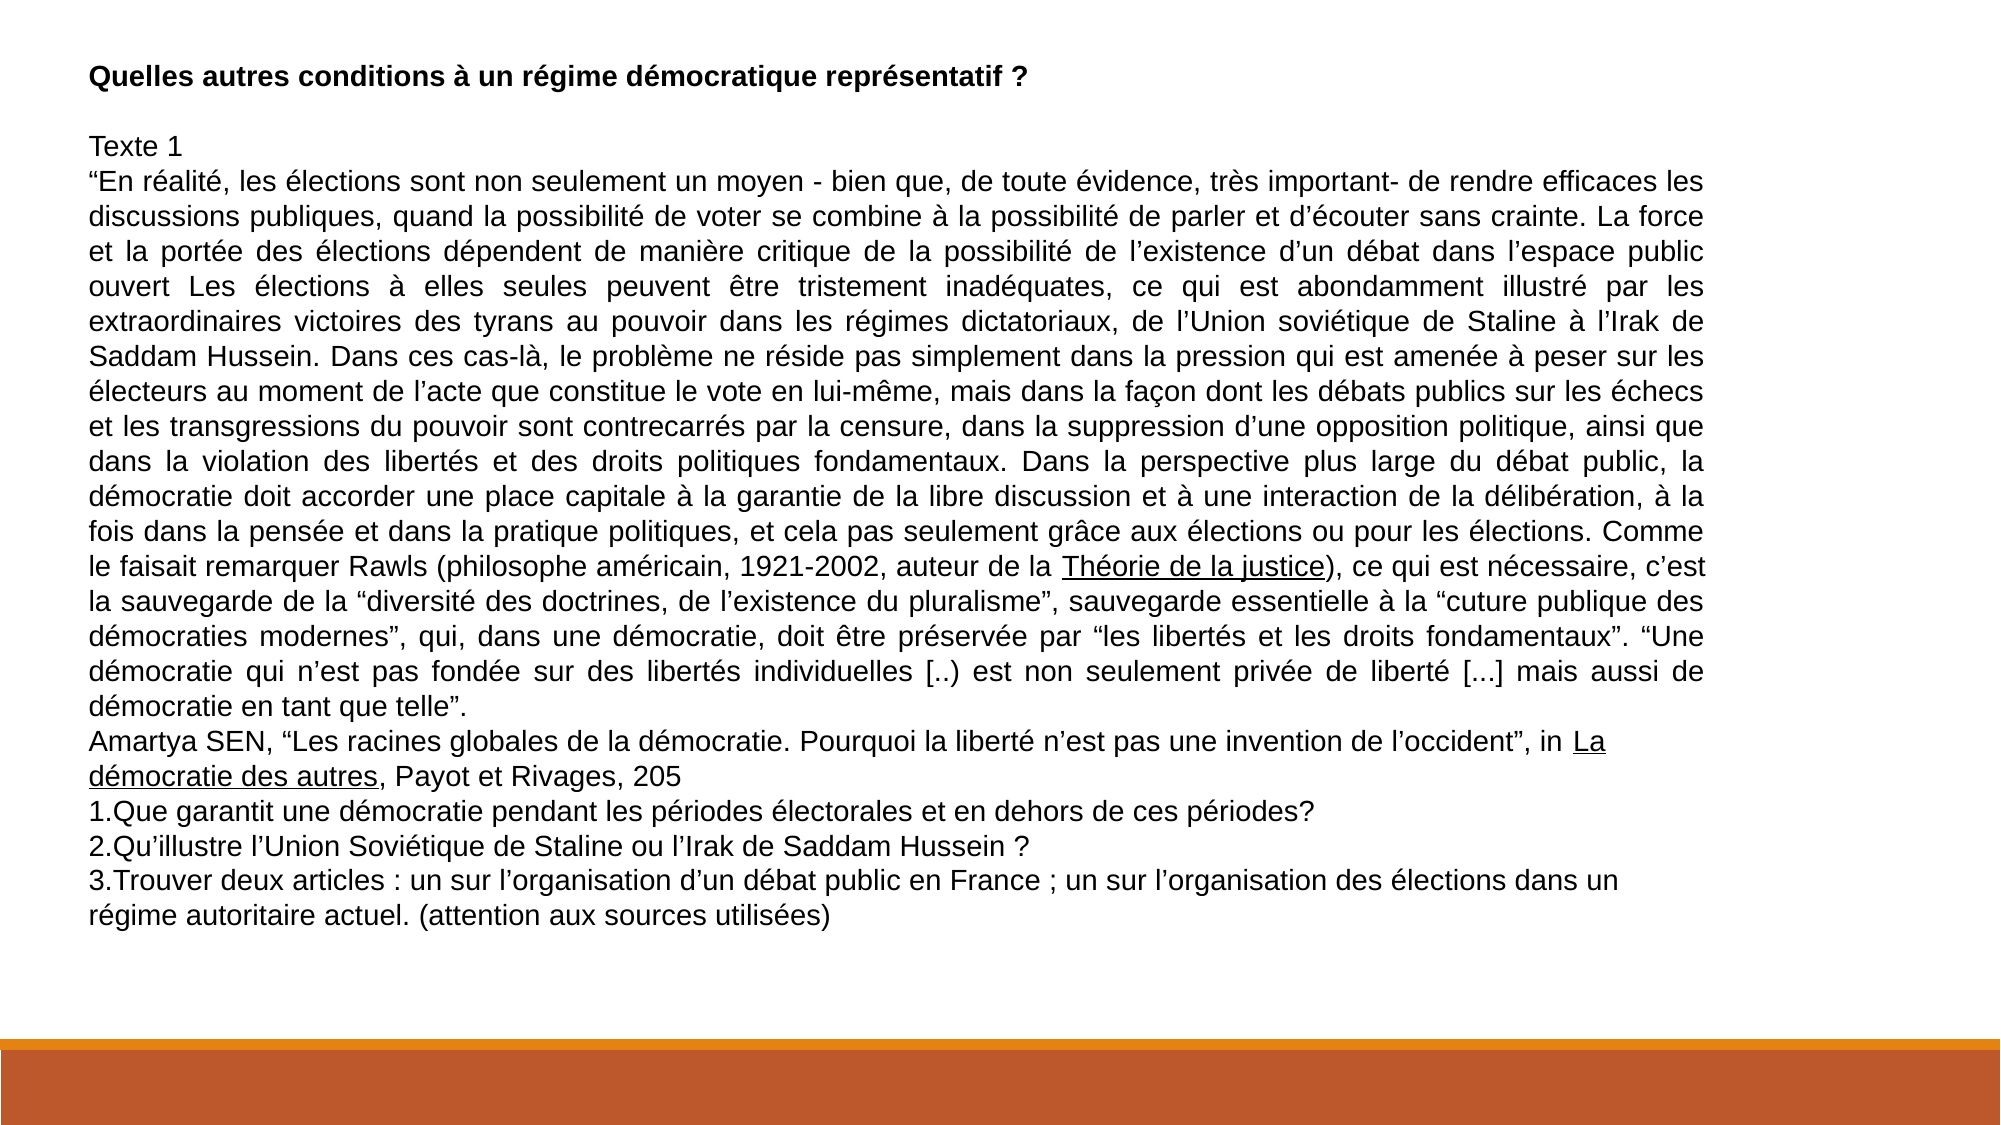

Quelles autres conditions à un régime démocratique représentatif ?
Texte 1
“En réalité, les élections sont non seulement un moyen - bien que, de toute évidence, très important- de rendre efficaces les discussions publiques, quand la possibilité de voter se combine à la possibilité de parler et d’écouter sans crainte. La force et la portée des élections dépendent de manière critique de la possibilité de l’existence d’un débat dans l’espace public ouvert Les élections à elles seules peuvent être tristement inadéquates, ce qui est abondamment illustré par les extraordinaires victoires des tyrans au pouvoir dans les régimes dictatoriaux, de l’Union soviétique de Staline à l’Irak de Saddam Hussein. Dans ces cas-là, le problème ne réside pas simplement dans la pression qui est amenée à peser sur les électeurs au moment de l’acte que constitue le vote en lui-même, mais dans la façon dont les débats publics sur les échecs et les transgressions du pouvoir sont contrecarrés par la censure, dans la suppression d’une opposition politique, ainsi que dans la violation des libertés et des droits politiques fondamentaux. Dans la perspective plus large du débat public, la démocratie doit accorder une place capitale à la garantie de la libre discussion et à une interaction de la délibération, à la fois dans la pensée et dans la pratique politiques, et cela pas seulement grâce aux élections ou pour les élections. Comme le faisait remarquer Rawls (philosophe américain, 1921-2002, auteur de la Théorie de la justice), ce qui est nécessaire, c’est la sauvegarde de la “diversité des doctrines, de l’existence du pluralisme”, sauvegarde essentielle à la “cuture publique des démocraties modernes”, qui, dans une démocratie, doit être préservée par “les libertés et les droits fondamentaux”. “Une démocratie qui n’est pas fondée sur des libertés individuelles [..) est non seulement privée de liberté [...] mais aussi de démocratie en tant que telle”.
Amartya SEN, “Les racines globales de la démocratie. Pourquoi la liberté n’est pas une invention de l’occident”, in La démocratie des autres, Payot et Rivages, 205
Que garantit une démocratie pendant les périodes électorales et en dehors de ces périodes?
Qu’illustre l’Union Soviétique de Staline ou l’Irak de Saddam Hussein ?
Trouver deux articles : un sur l’organisation d’un débat public en France ; un sur l’organisation des élections dans un régime autoritaire actuel. (attention aux sources utilisées)